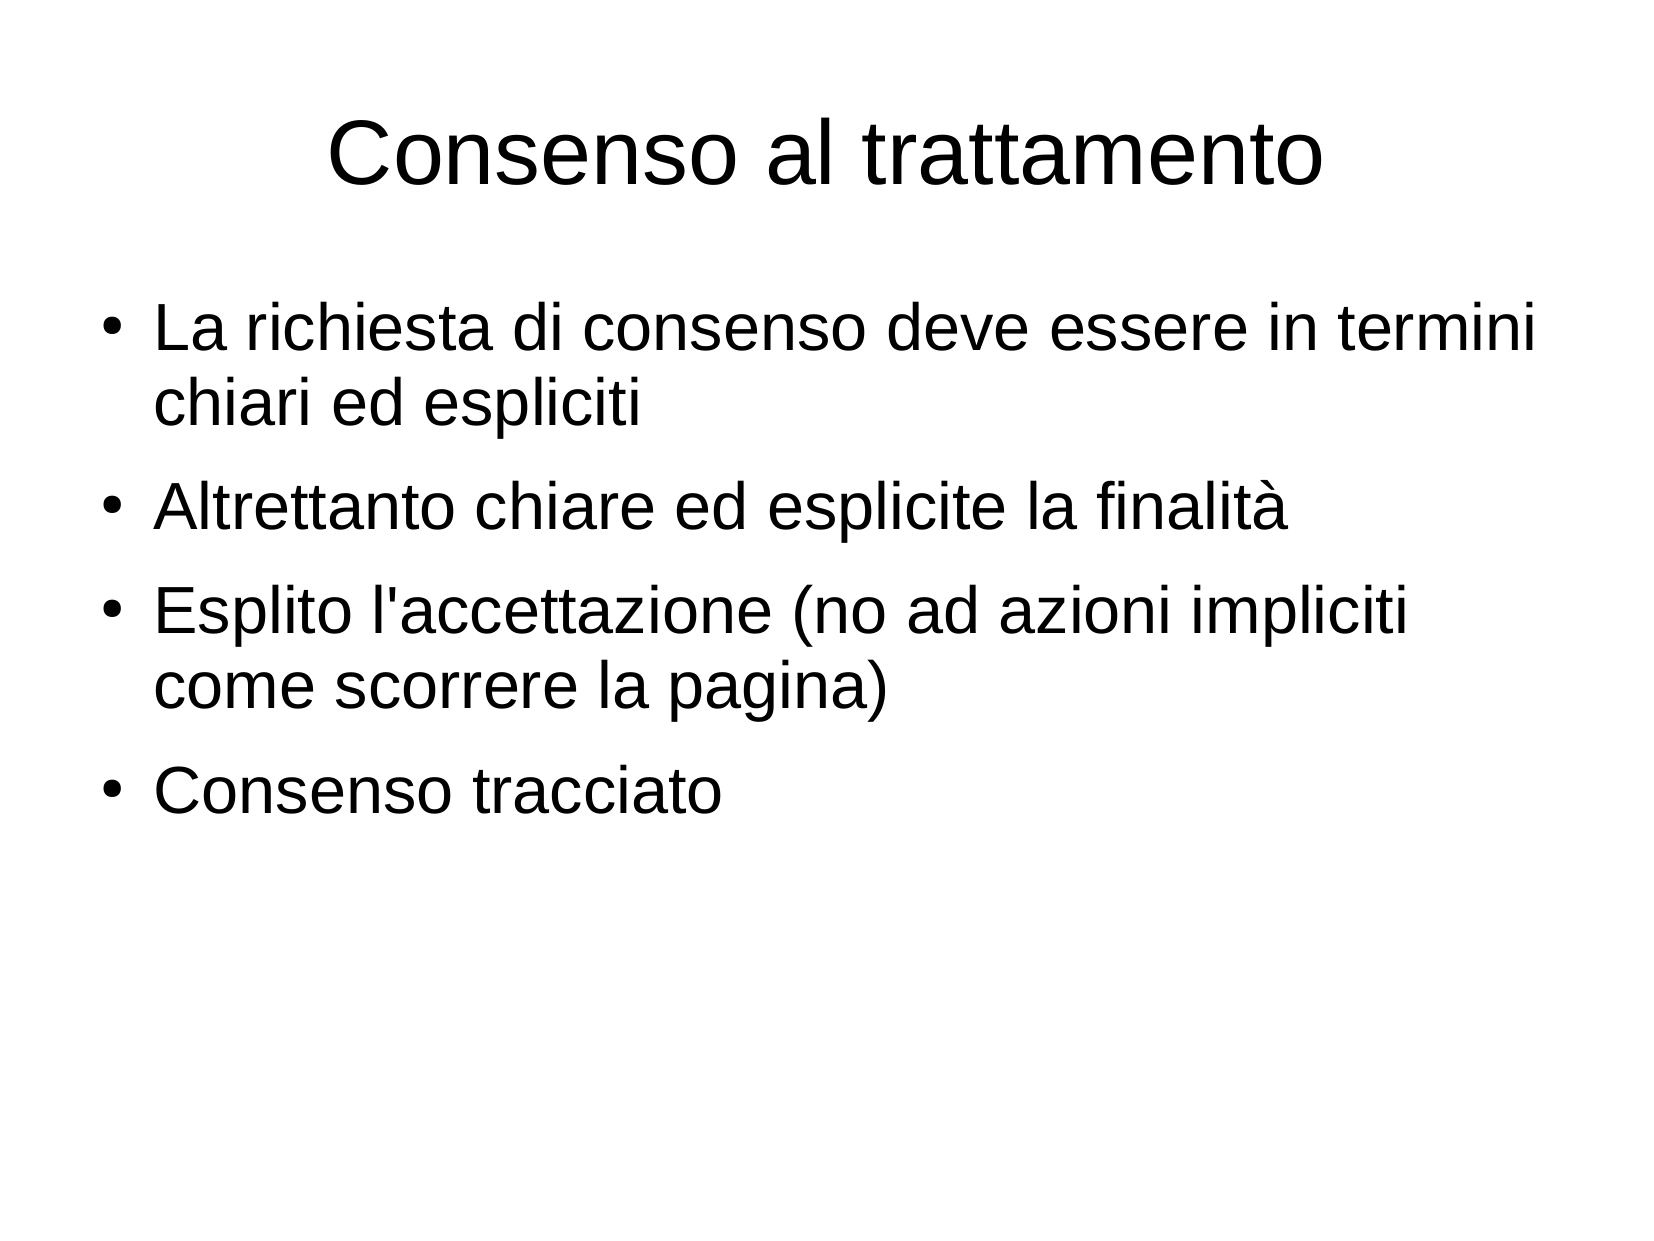

# Consenso al trattamento
La richiesta di consenso deve essere in termini chiari ed espliciti
Altrettanto chiare ed esplicite la finalità
Esplito l'accettazione (no ad azioni impliciti come scorrere la pagina)
Consenso tracciato